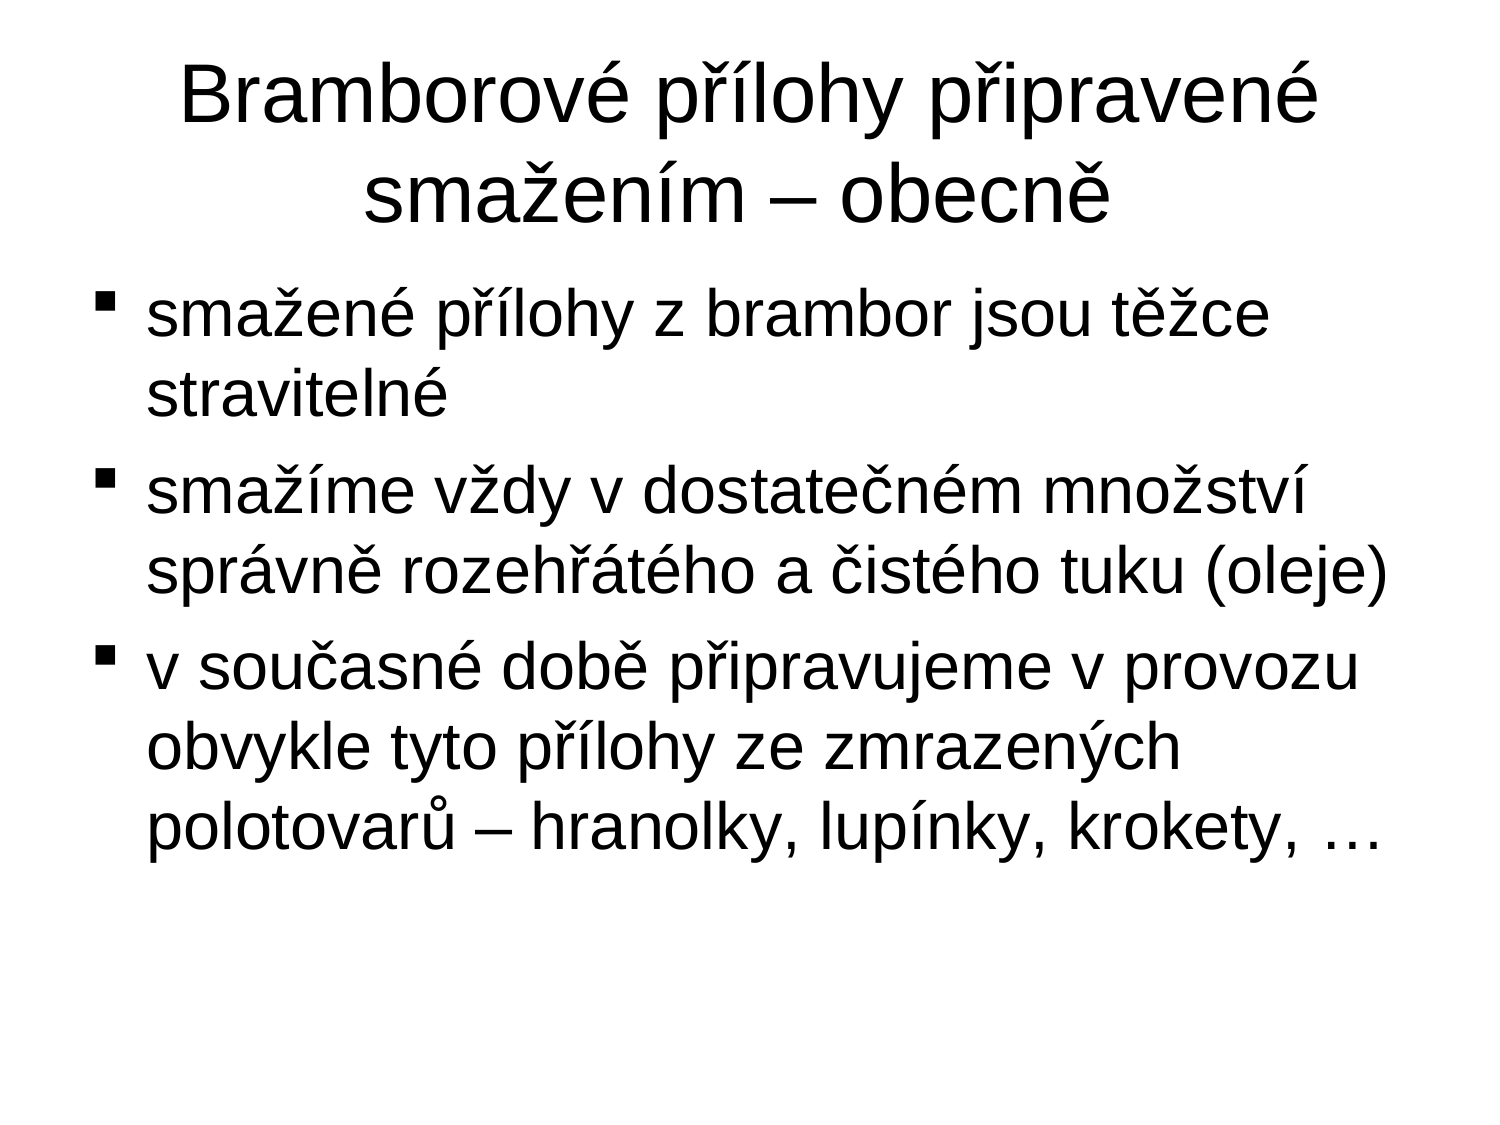

# Bramborové přílohy připravené smažením – obecně
smažené přílohy z brambor jsou těžce stravitelné
smažíme vždy v dostatečném množství správně rozehřátého a čistého tuku (oleje)
v současné době připravujeme v provozu obvykle tyto přílohy ze zmrazených polotovarů – hranolky, lupínky, krokety, …